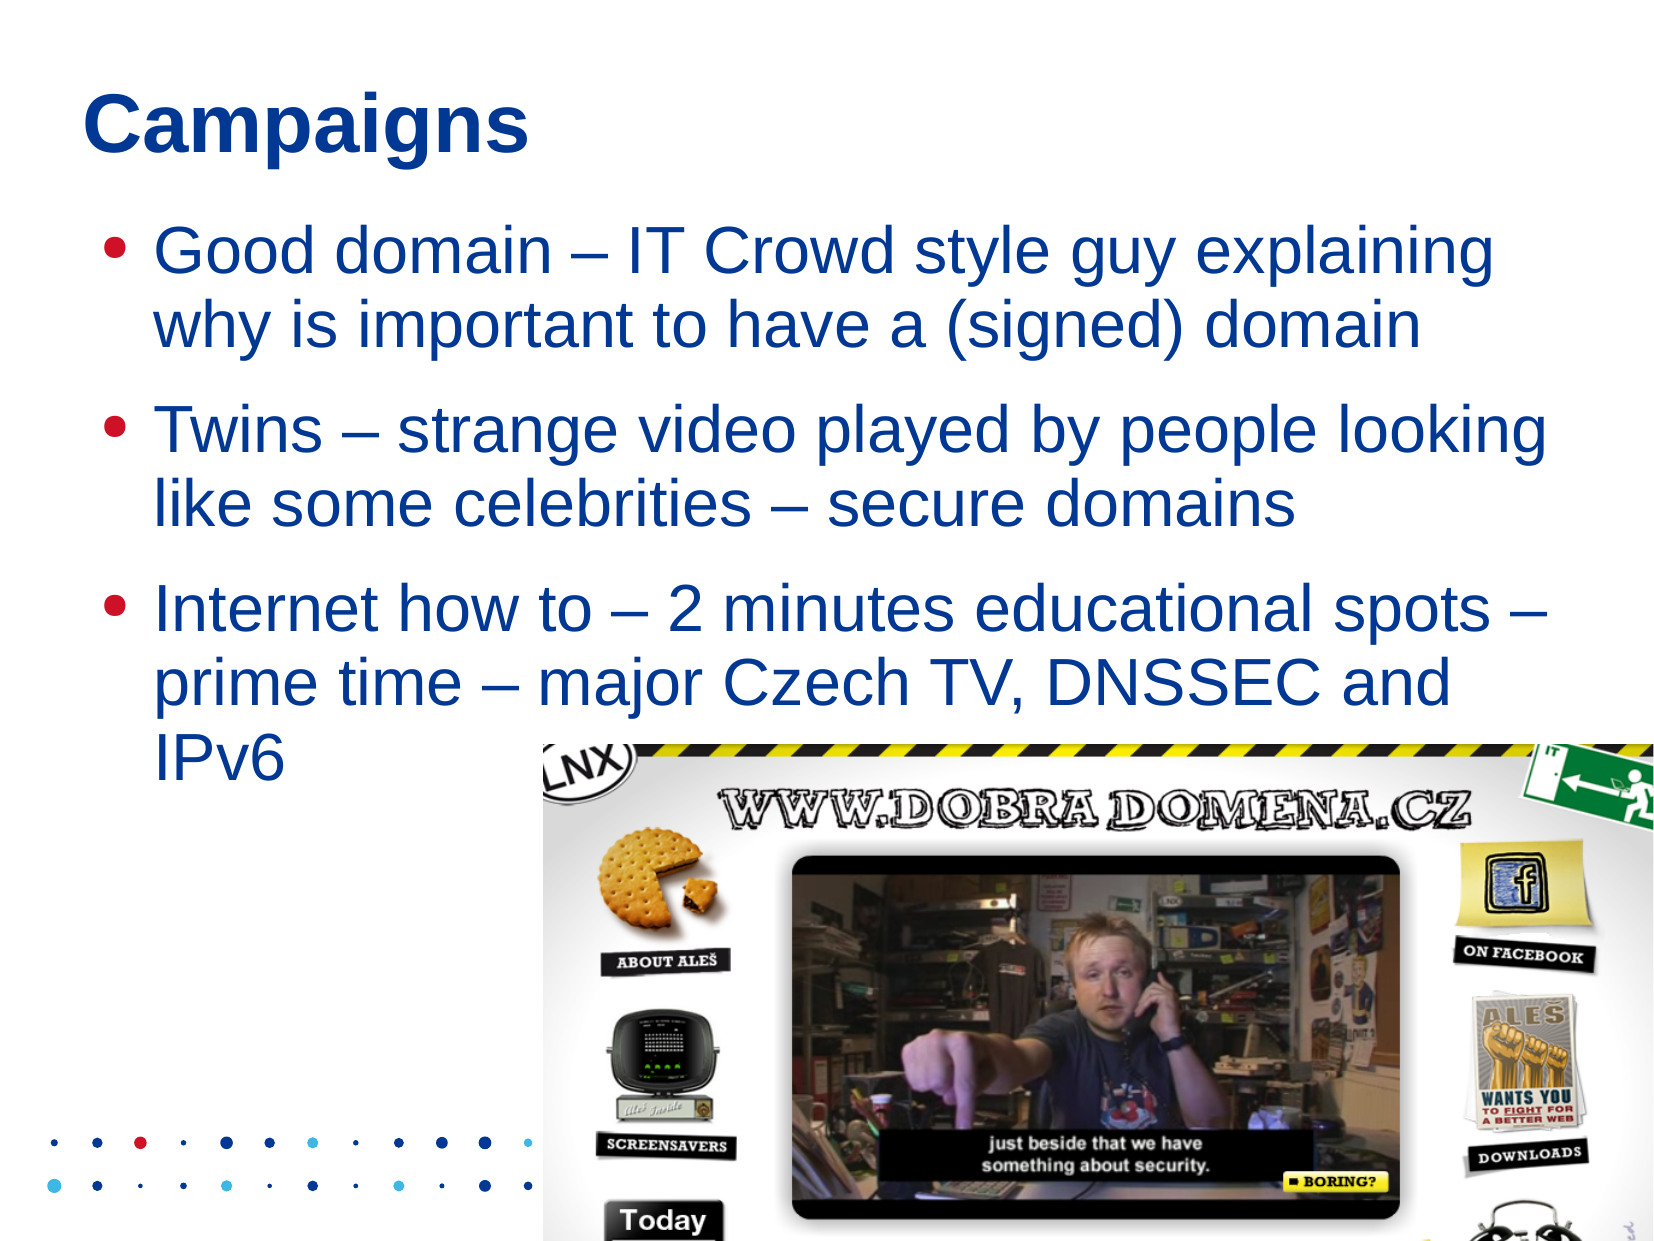

# Campaigns
Good domain – IT Crowd style guy explaining why is important to have a (signed) domain
Twins – strange video played by people looking like some celebrities – secure domains
Internet how to – 2 minutes educational spots – prime time – major Czech TV, DNSSEC and IPv6